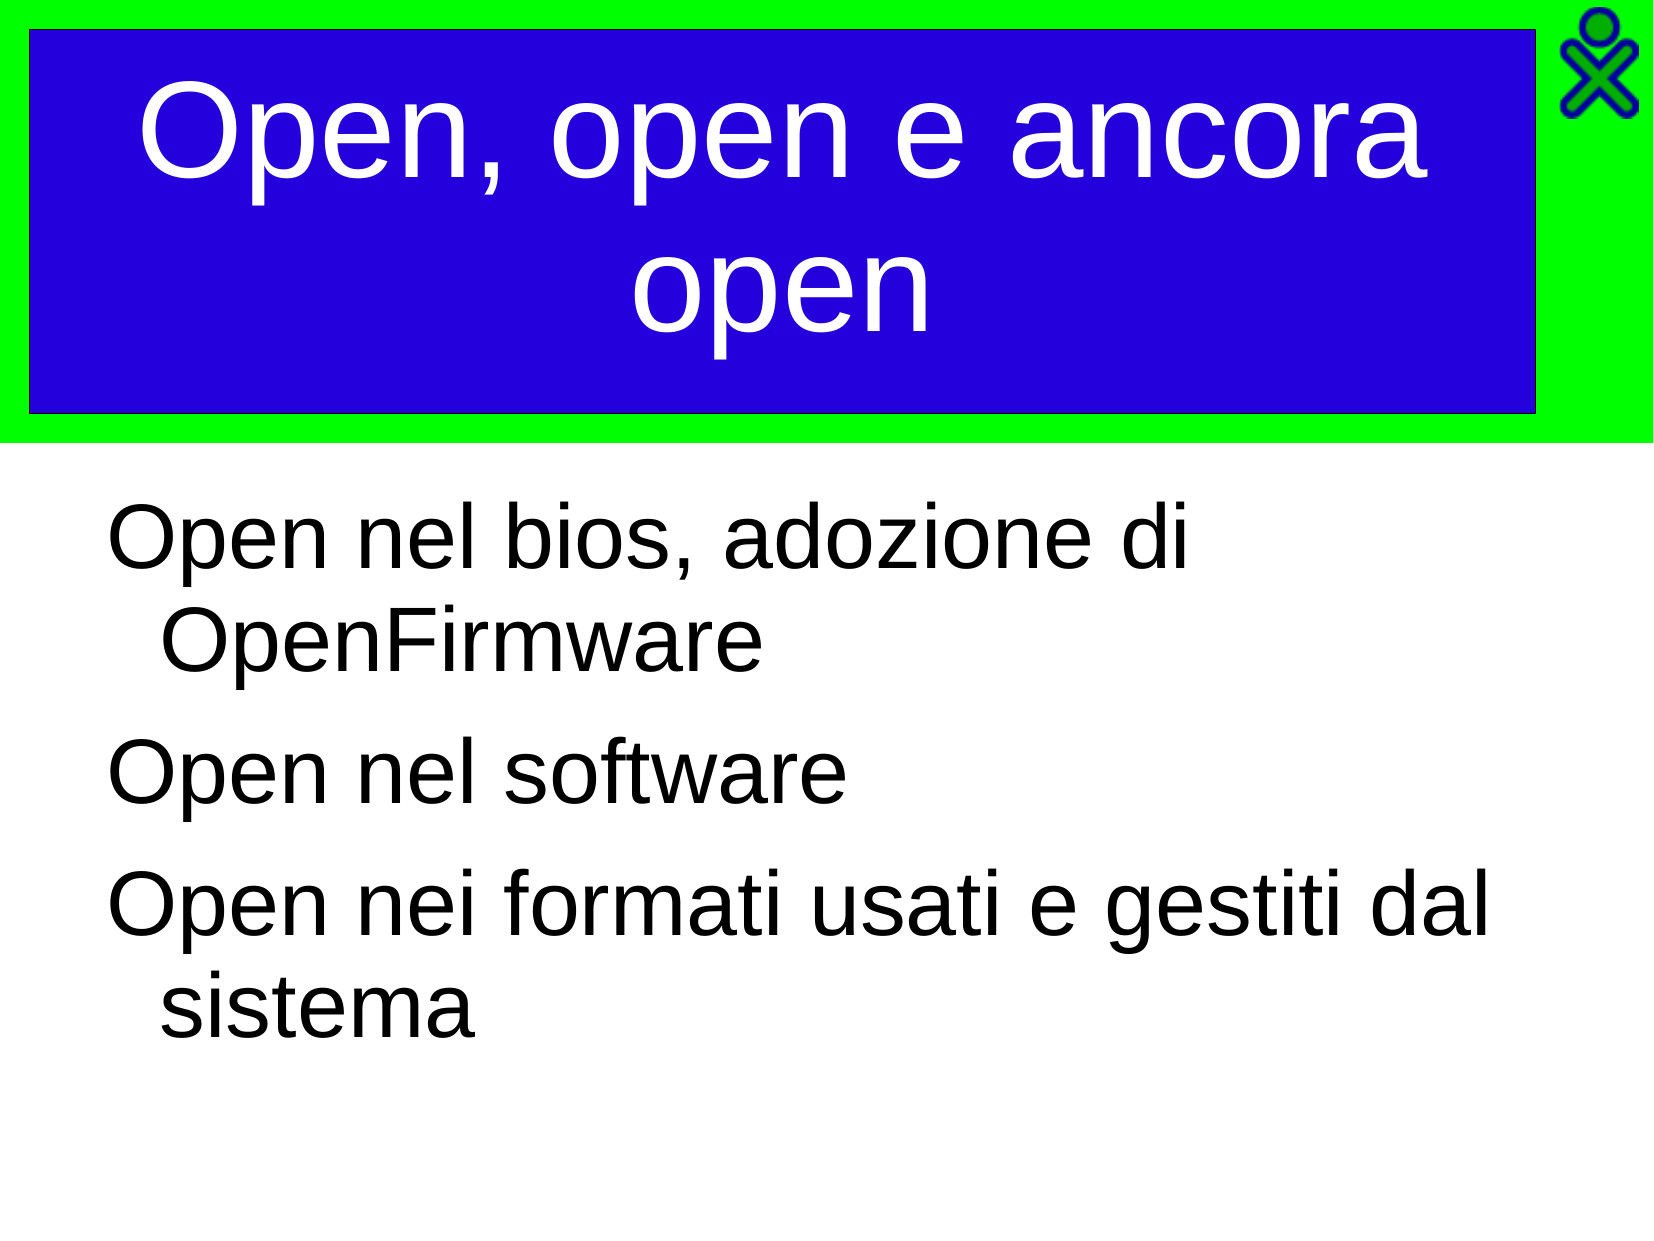

# Open, open e ancora open
Open nel bios, adozione di OpenFirmware
Open nel software
Open nei formati usati e gestiti dal sistema